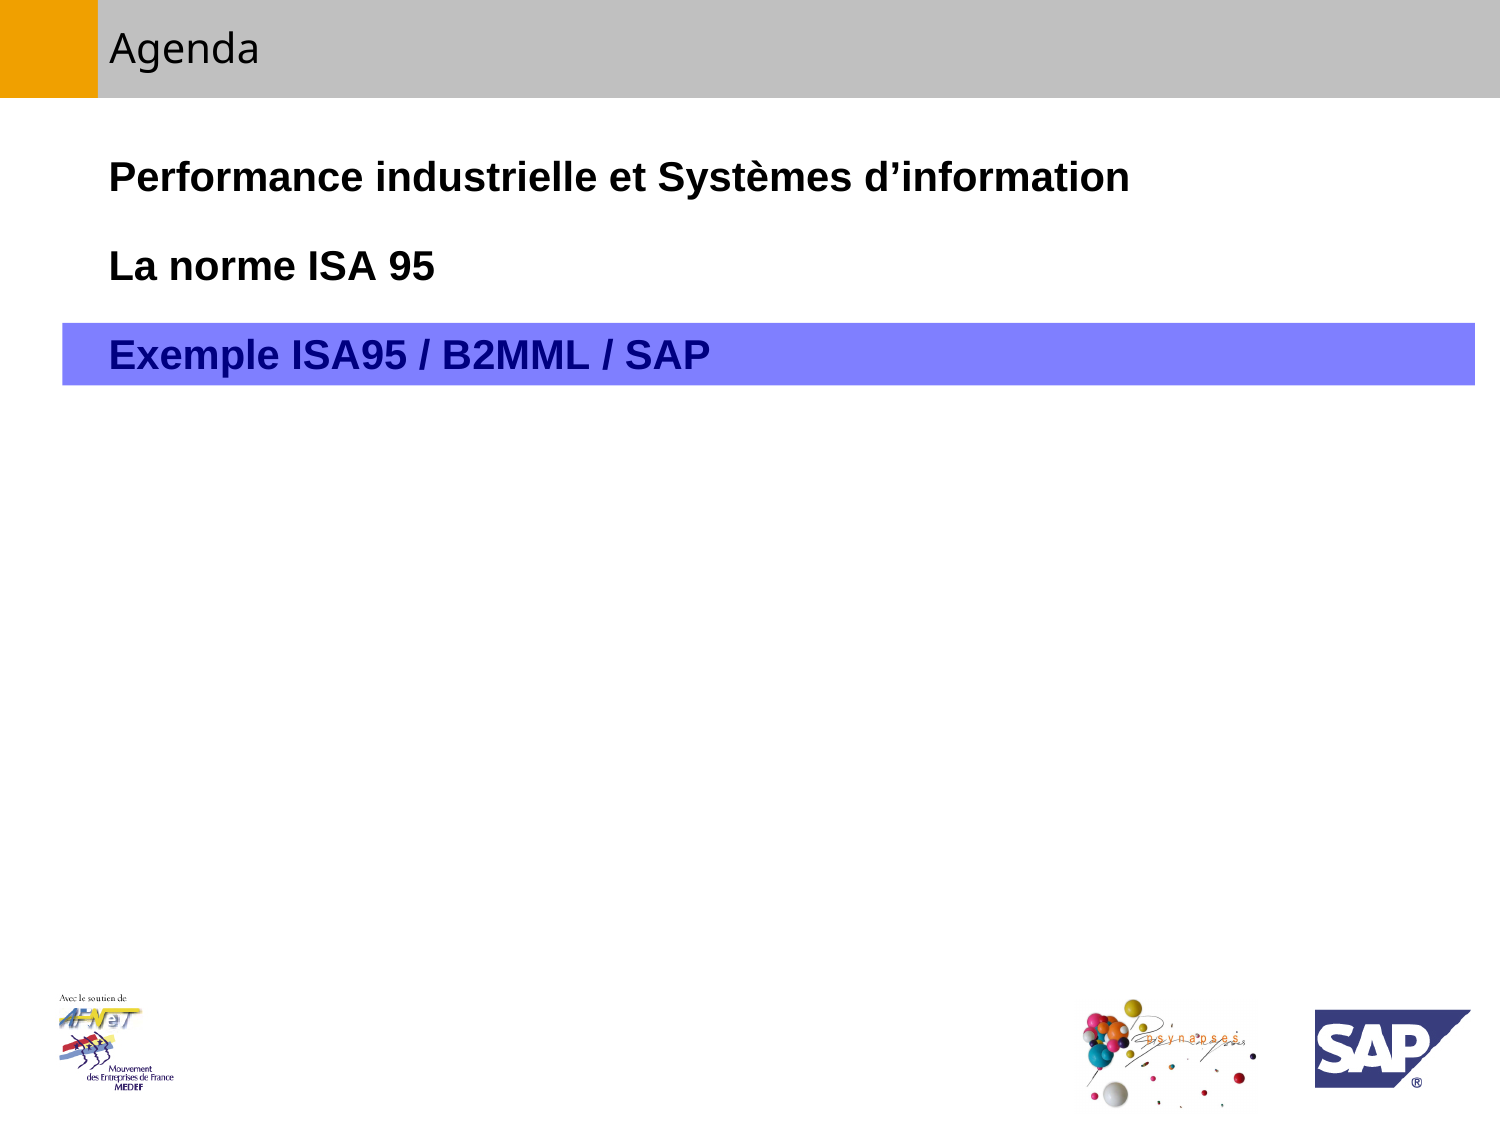

# Agenda
Performance industrielle et Systèmes d’information
La norme ISA 95
Exemple ISA95 / B2MML / SAP